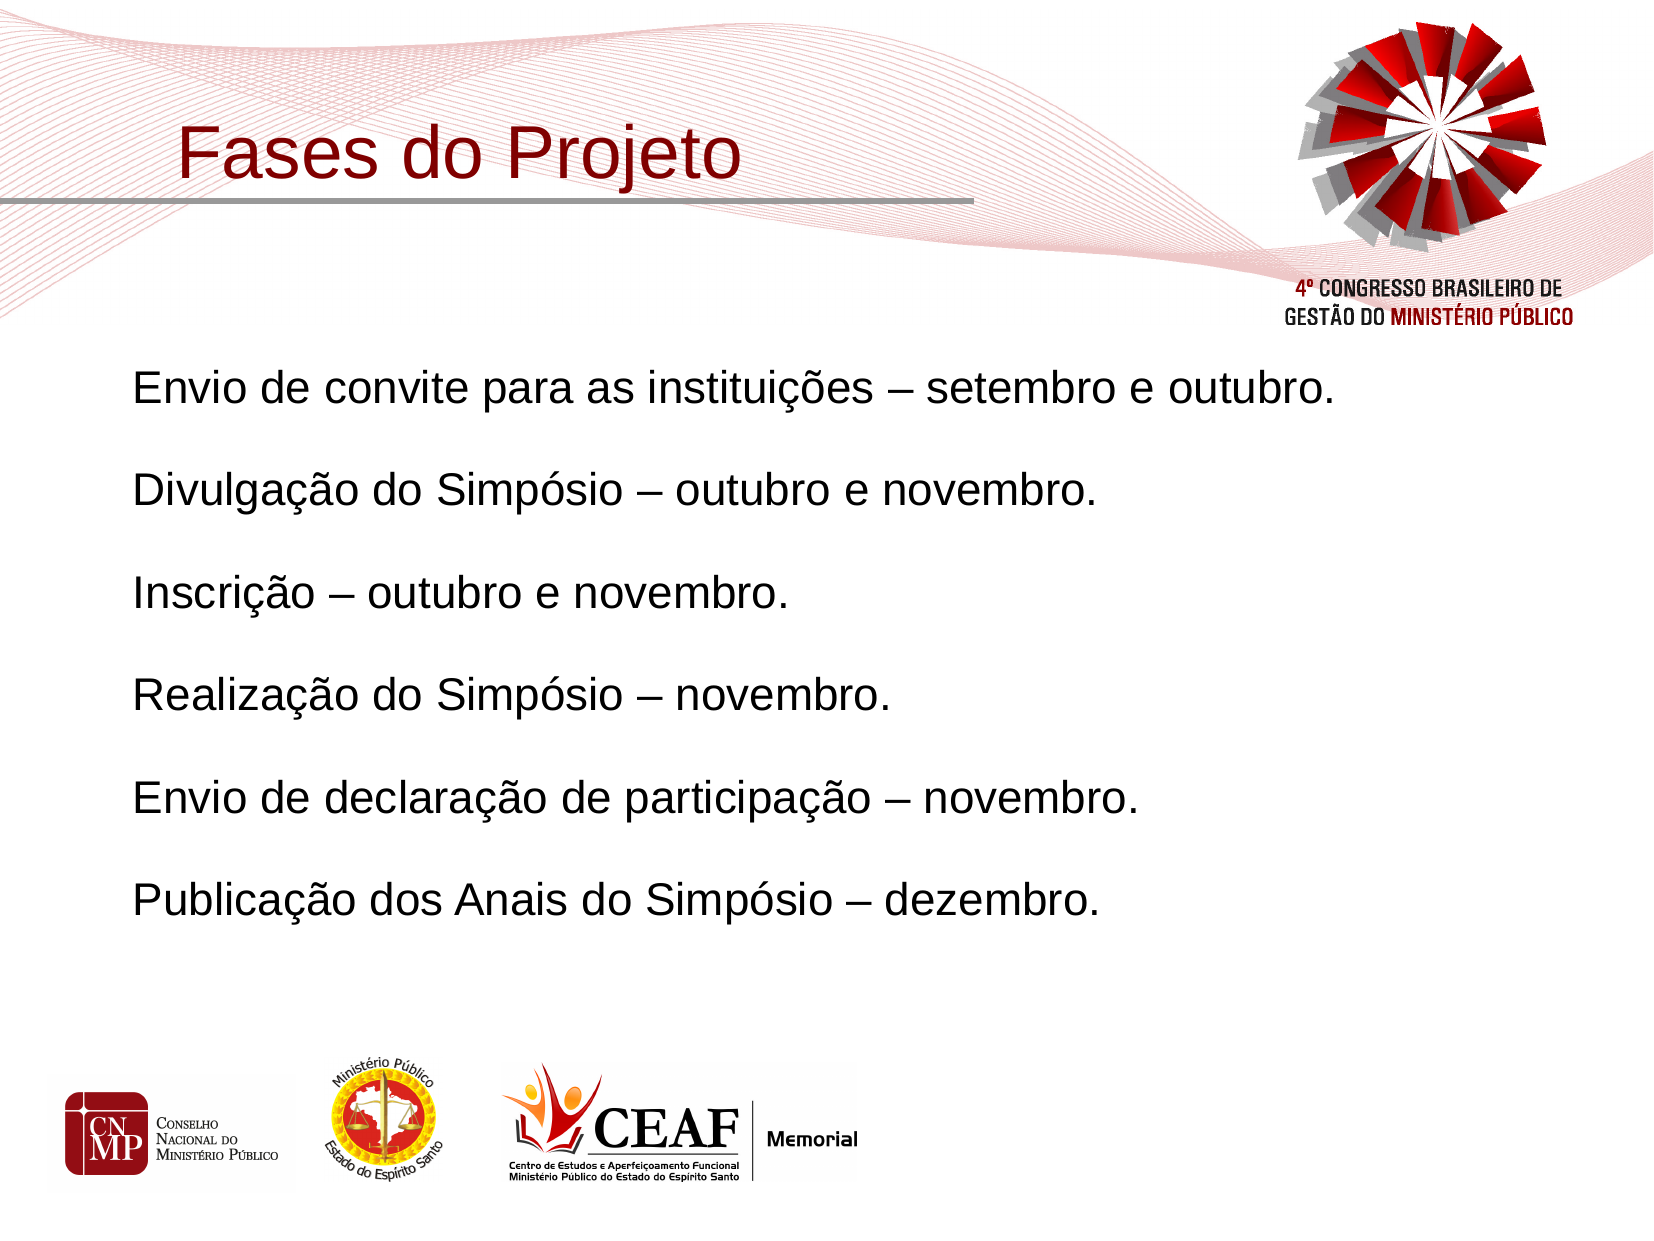

Fases do Projeto
Envio de convite para as instituições – setembro e outubro.
Divulgação do Simpósio – outubro e novembro.
Inscrição – outubro e novembro.
Realização do Simpósio – novembro.
Envio de declaração de participação – novembro.
Publicação dos Anais do Simpósio – dezembro.